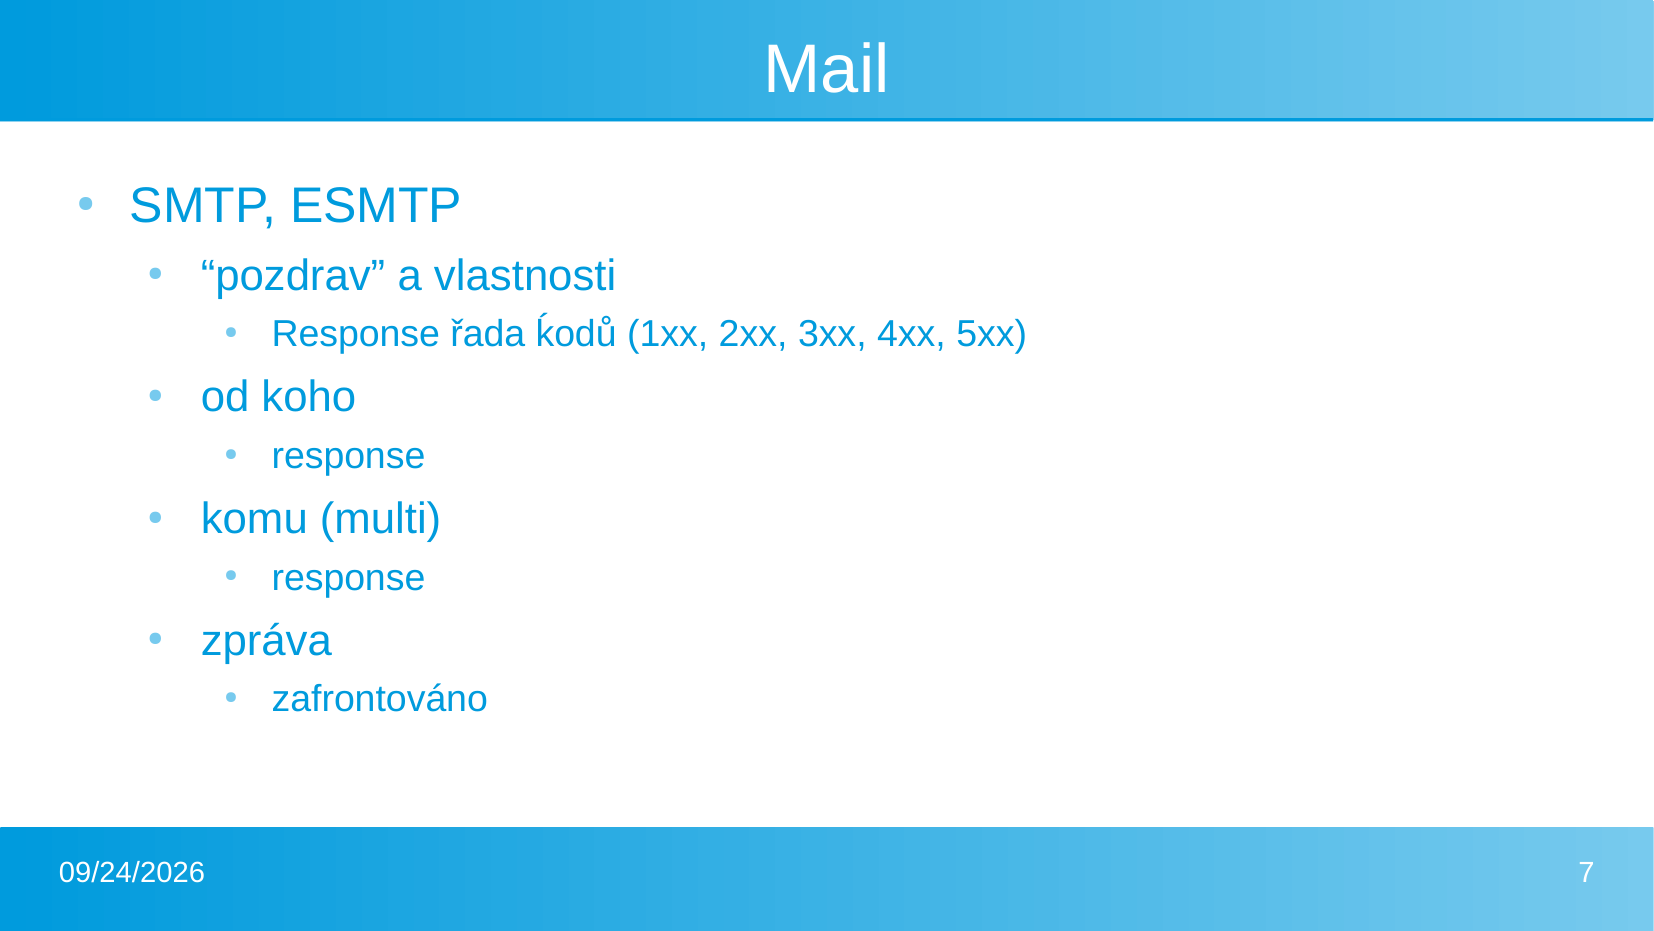

# Mail
SMTP, ESMTP
“pozdrav” a vlastnosti
Response řada ḱodů (1xx, 2xx, 3xx, 4xx, 5xx)
od koho
response
komu (multi)
response
zpráva
zafrontováno
7